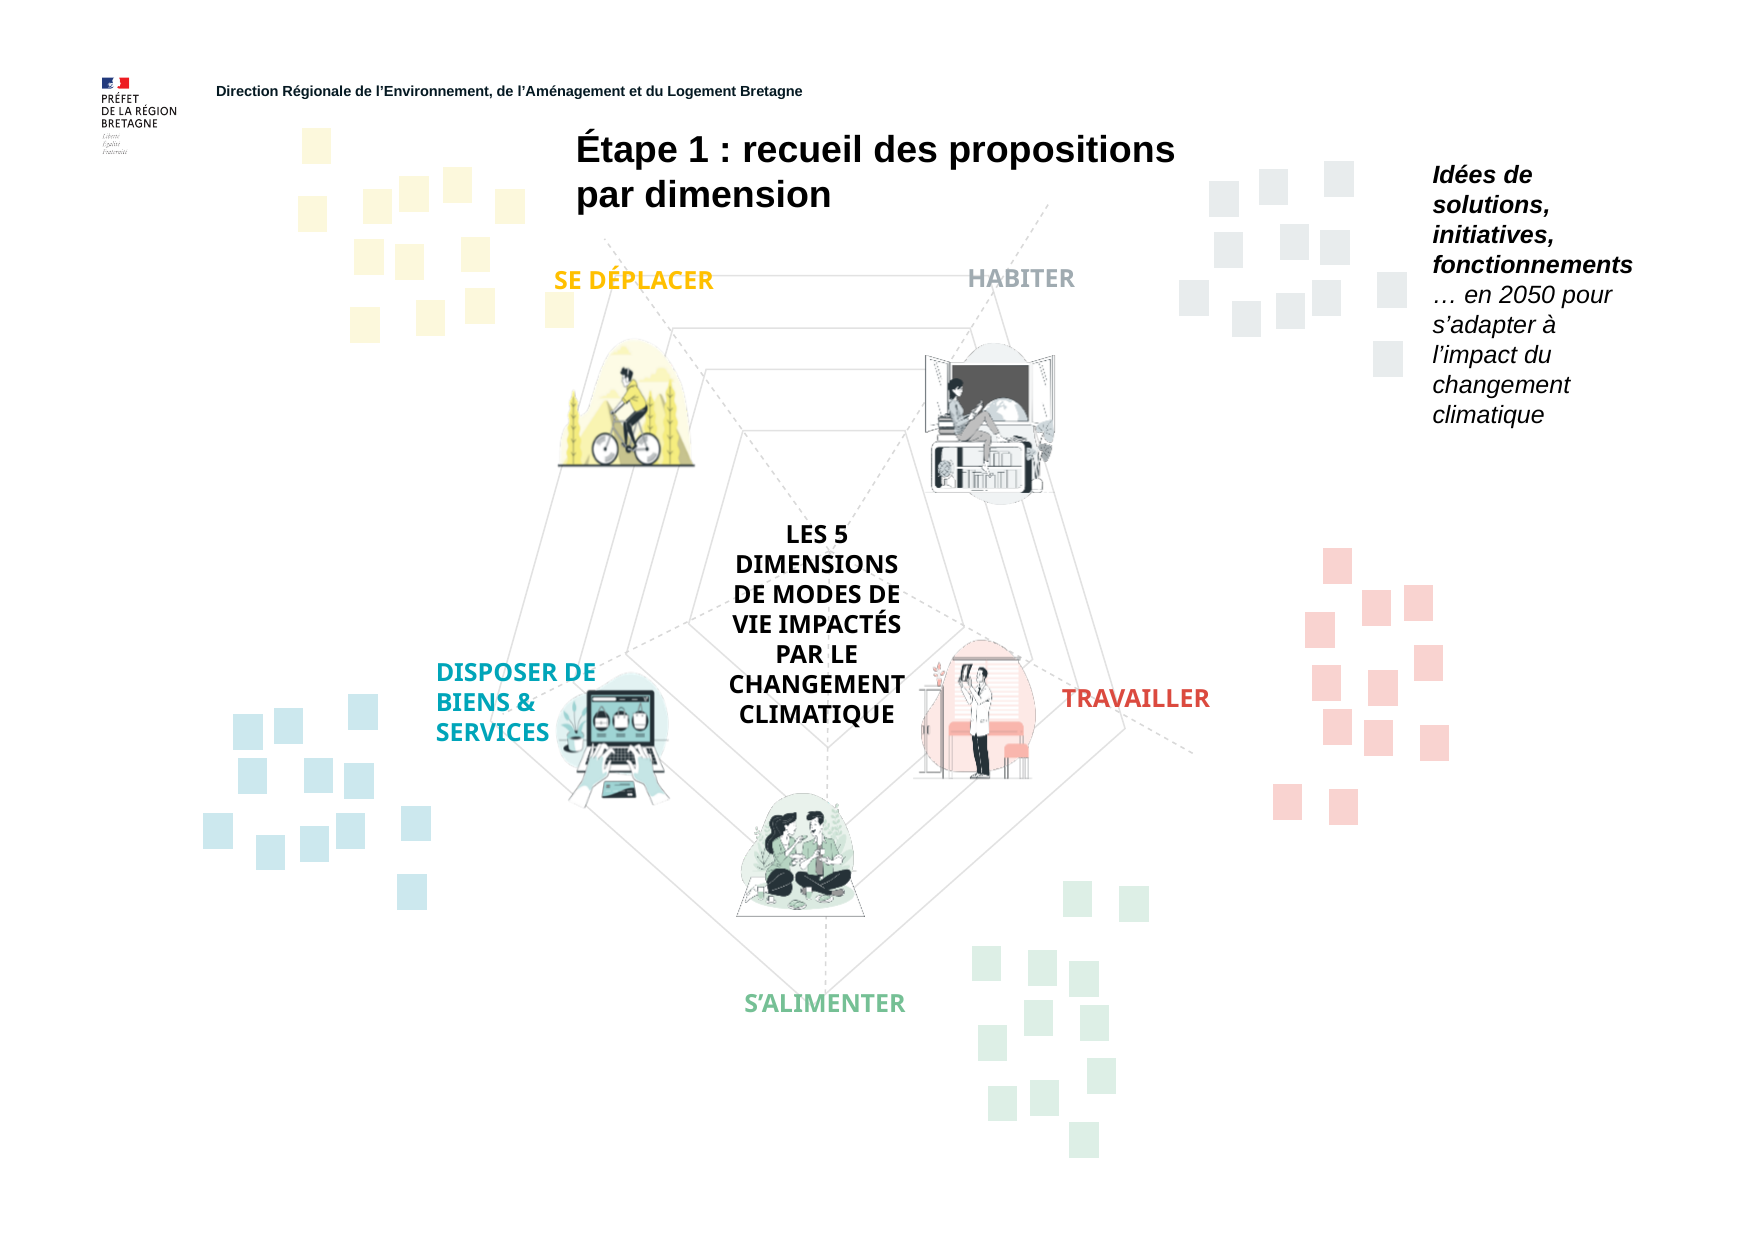

Direction Régionale de l’Environnement, de l’Aménagement et du Logement Bretagne
Étape 1 : recueil des propositions par dimension
Idées de solutions, initiatives, fonctionnements … en 2050 pour s’adapter à l’impact du changement climatique
HABITER
SE DÉPLACER
LES 5 DIMENSIONS DE MODES DE VIE IMPACTÉS PAR LE CHANGEMENT CLIMATIQUE
DISPOSER DE BIENS & SERVICES
TRAVAILLER
S’ALIMENTER